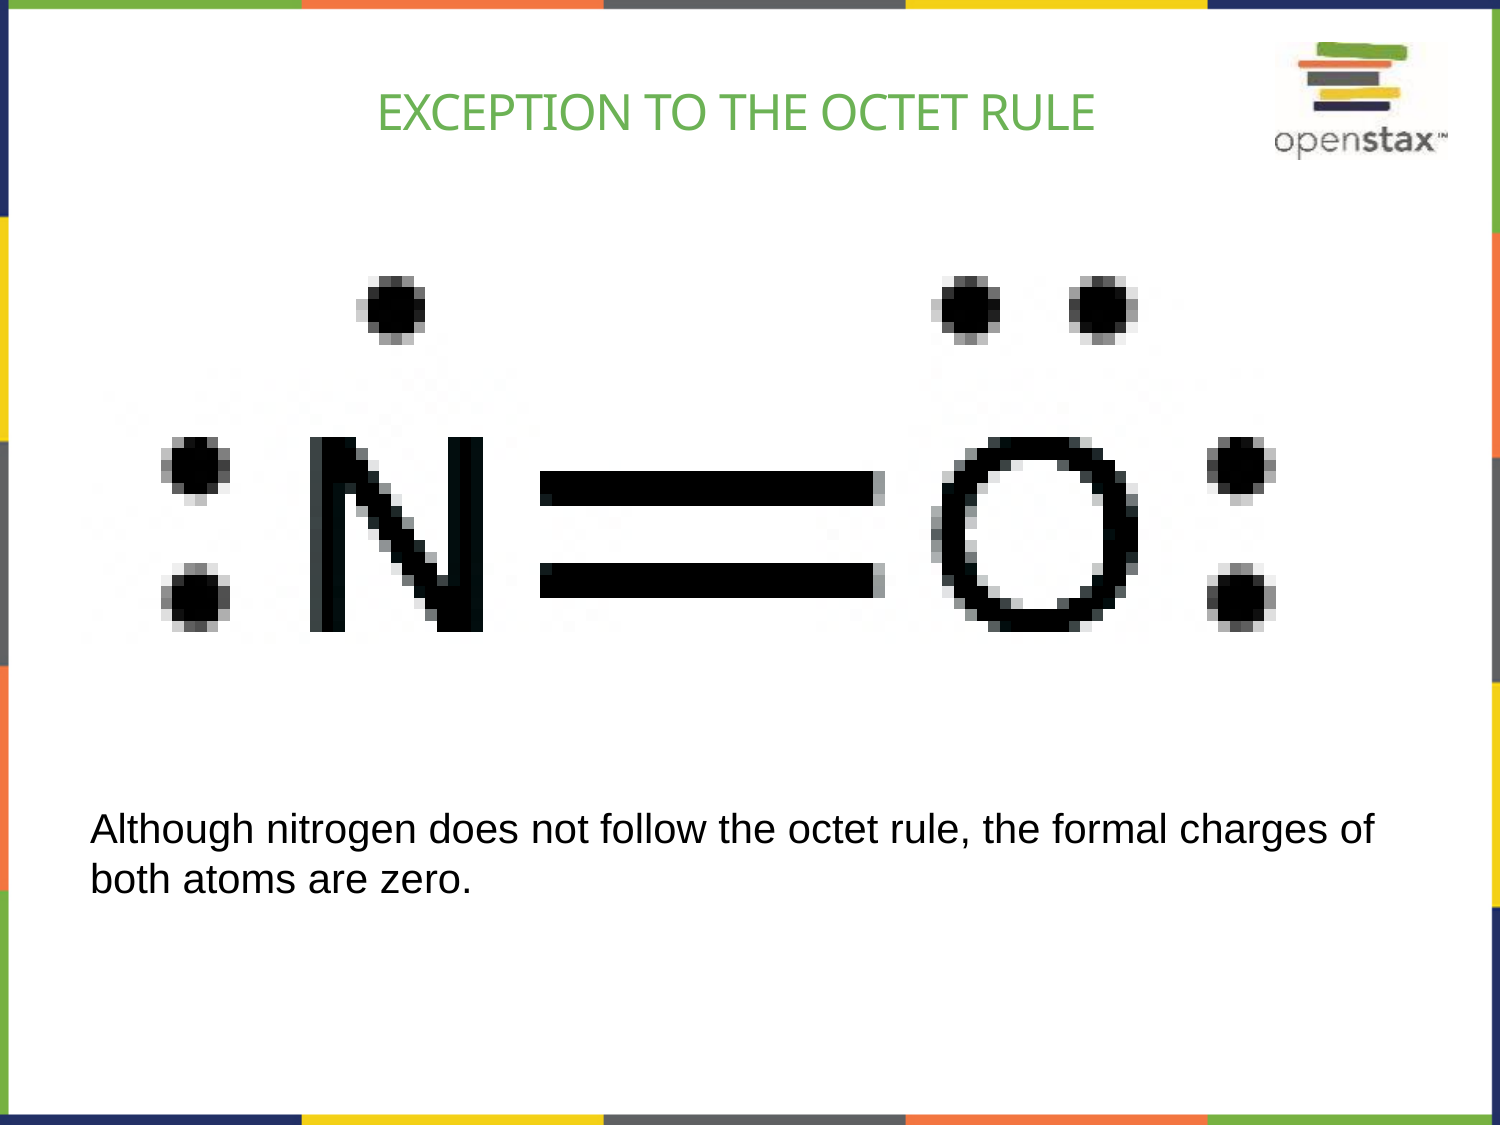

Exception to the Octet rule
# Although nitrogen does not follow the octet rule, the formal charges of both atoms are zero.